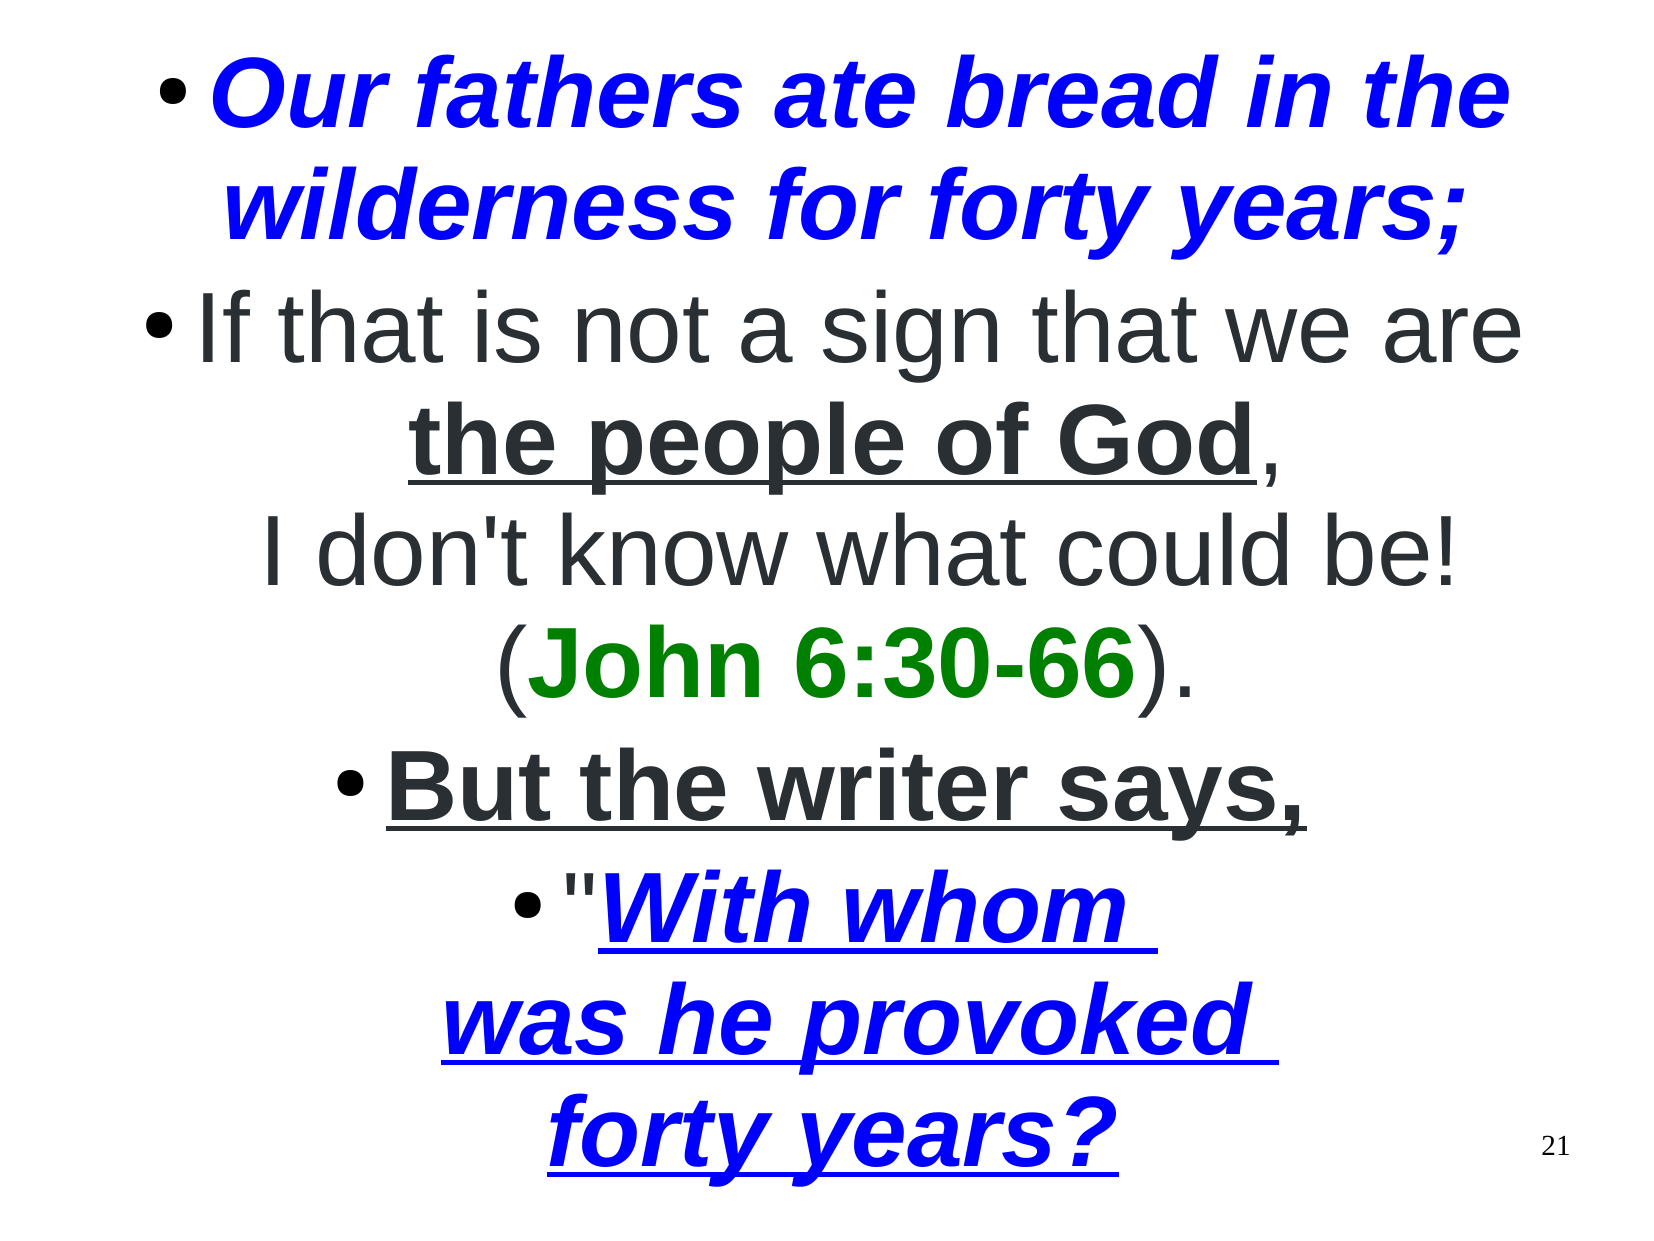

# Our fathers ate bread in the wilderness for forty years;
If that is not a sign that we are
the people of God,
I don't know what could be!
(John 6:30-66).
But the writer says,
"With whom
was he provoked
forty years?
21